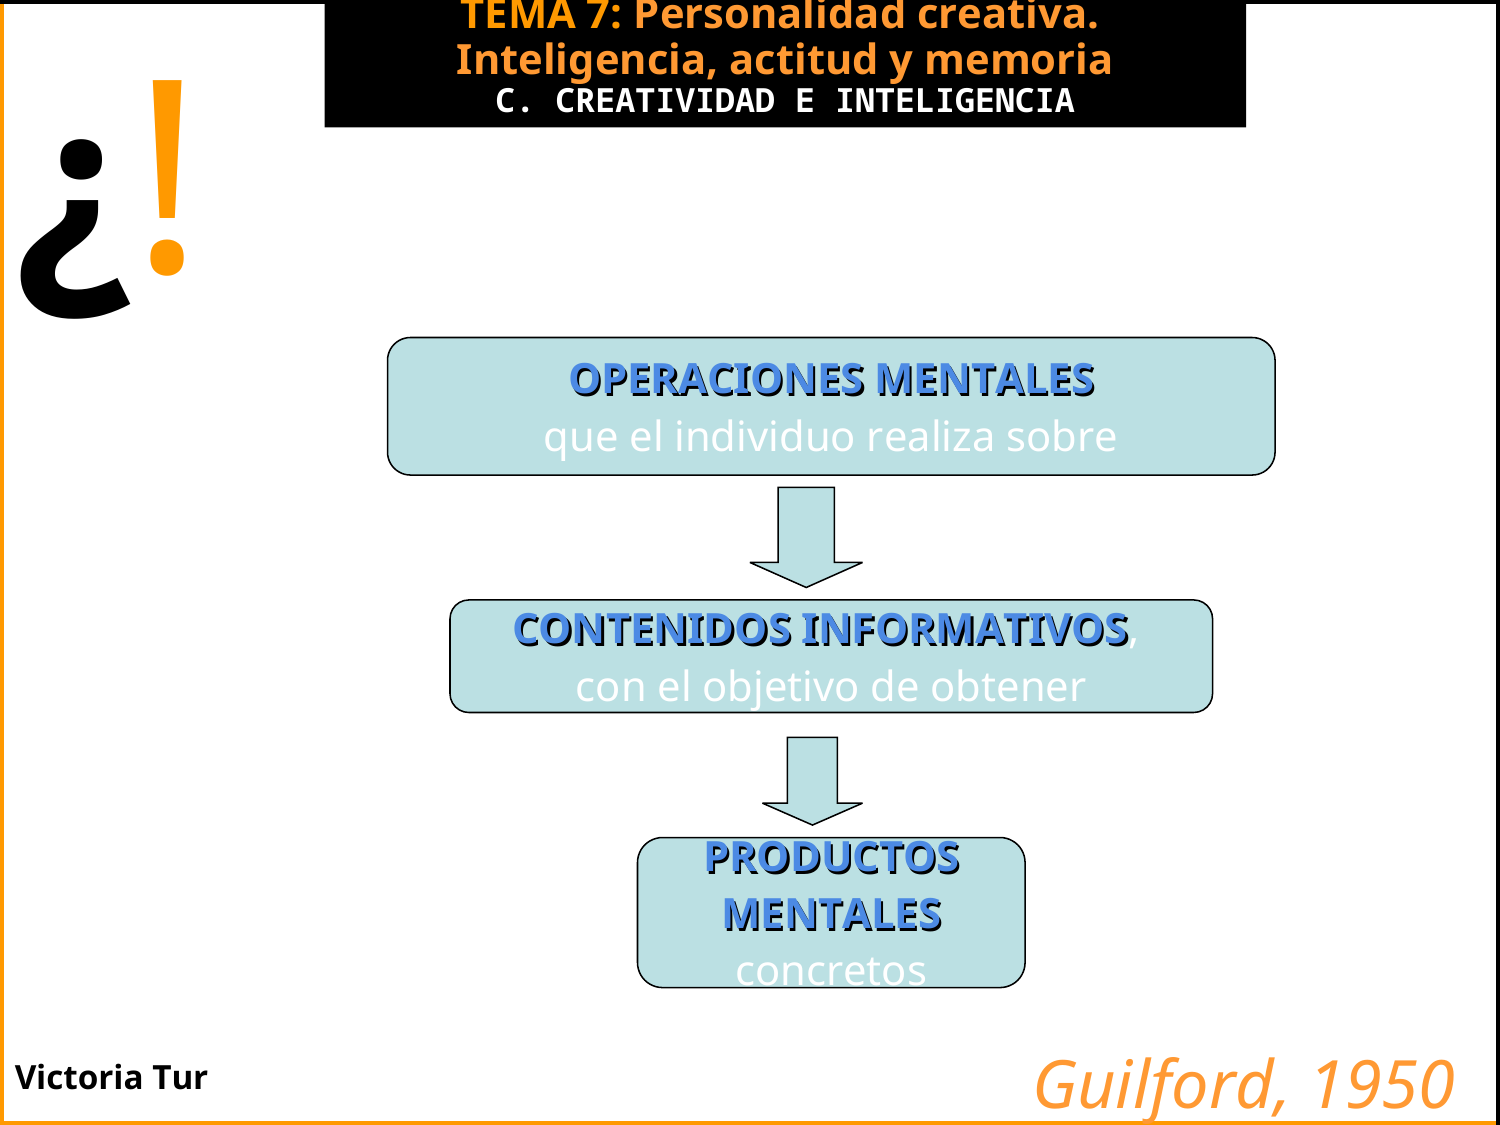

OPERACIONES MENTALES
que el individuo realiza sobre
CONTENIDOS INFORMATIVOS,
con el objetivo de obtener
PRODUCTOS
 MENTALES
concretos
Guilford, 1950